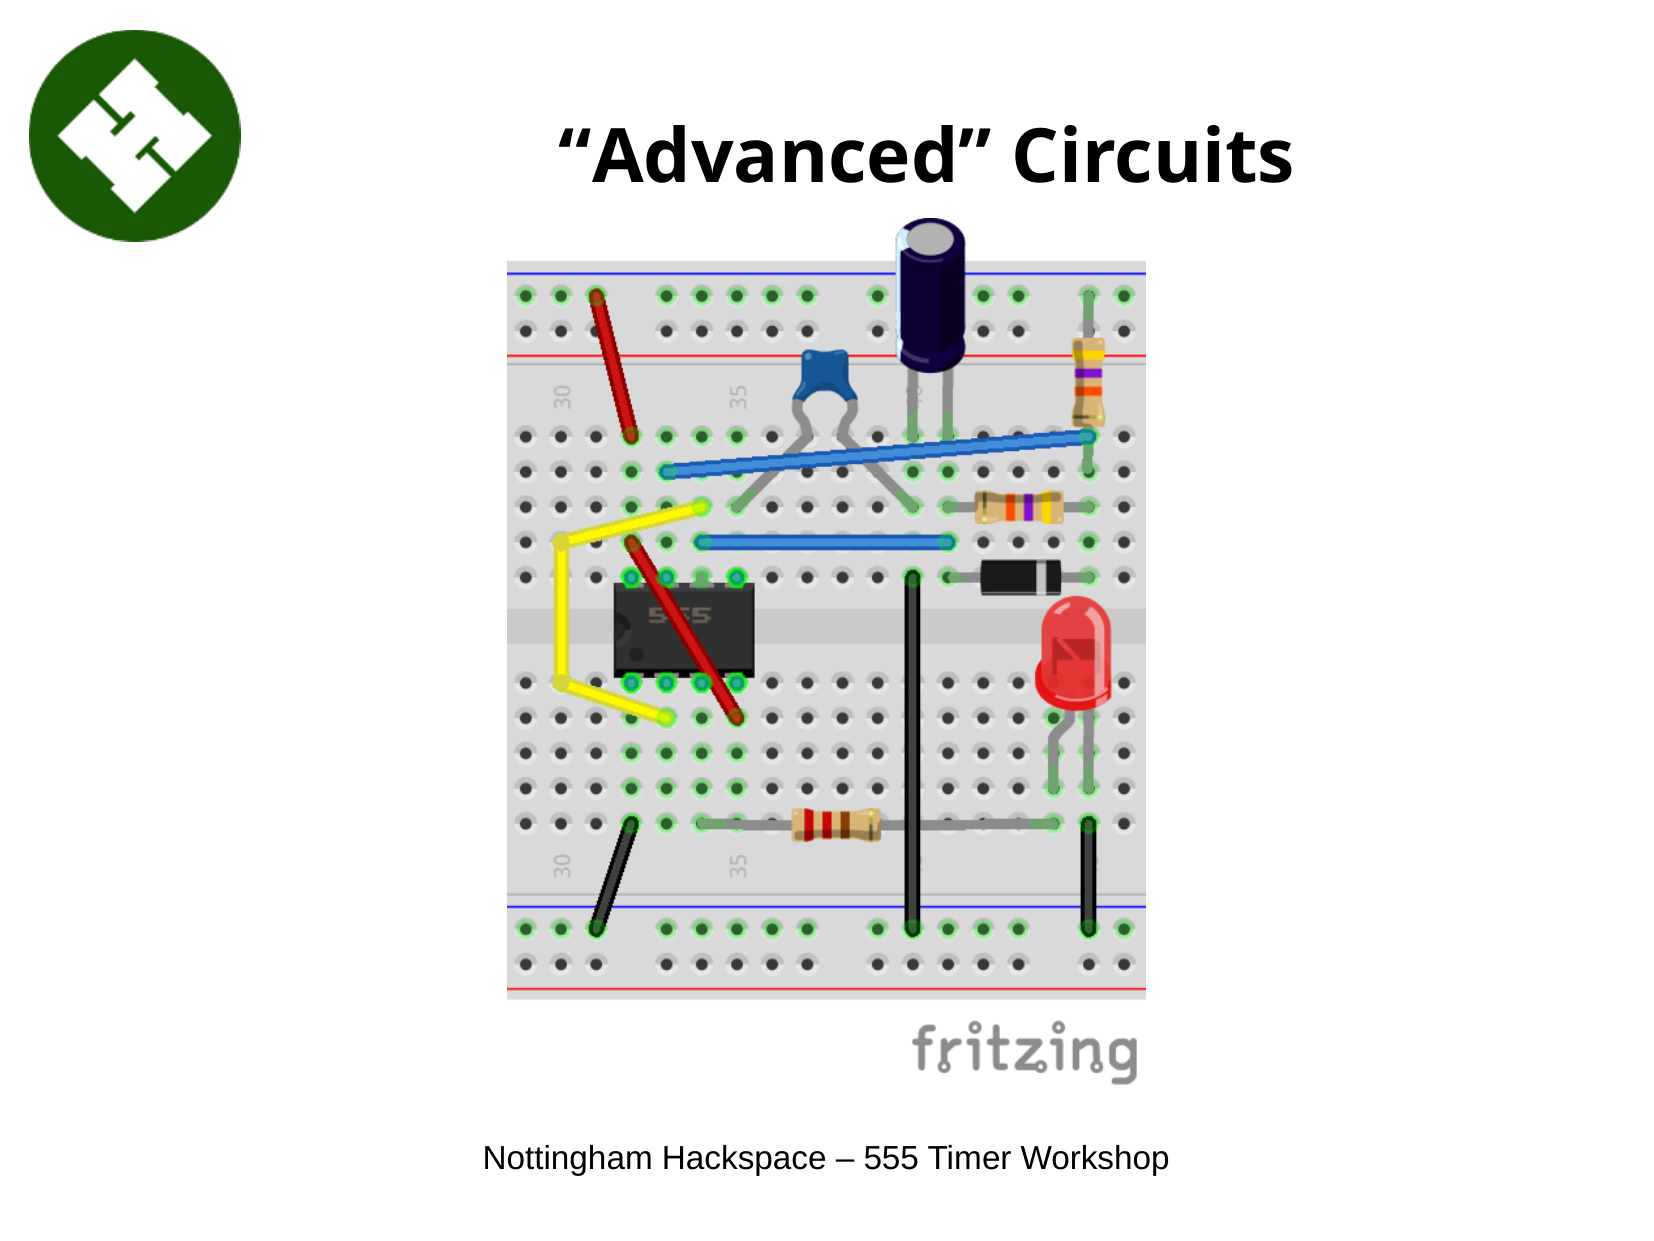

# “Advanced” Circuits
Nottinghack Elecronics - 555 Timer